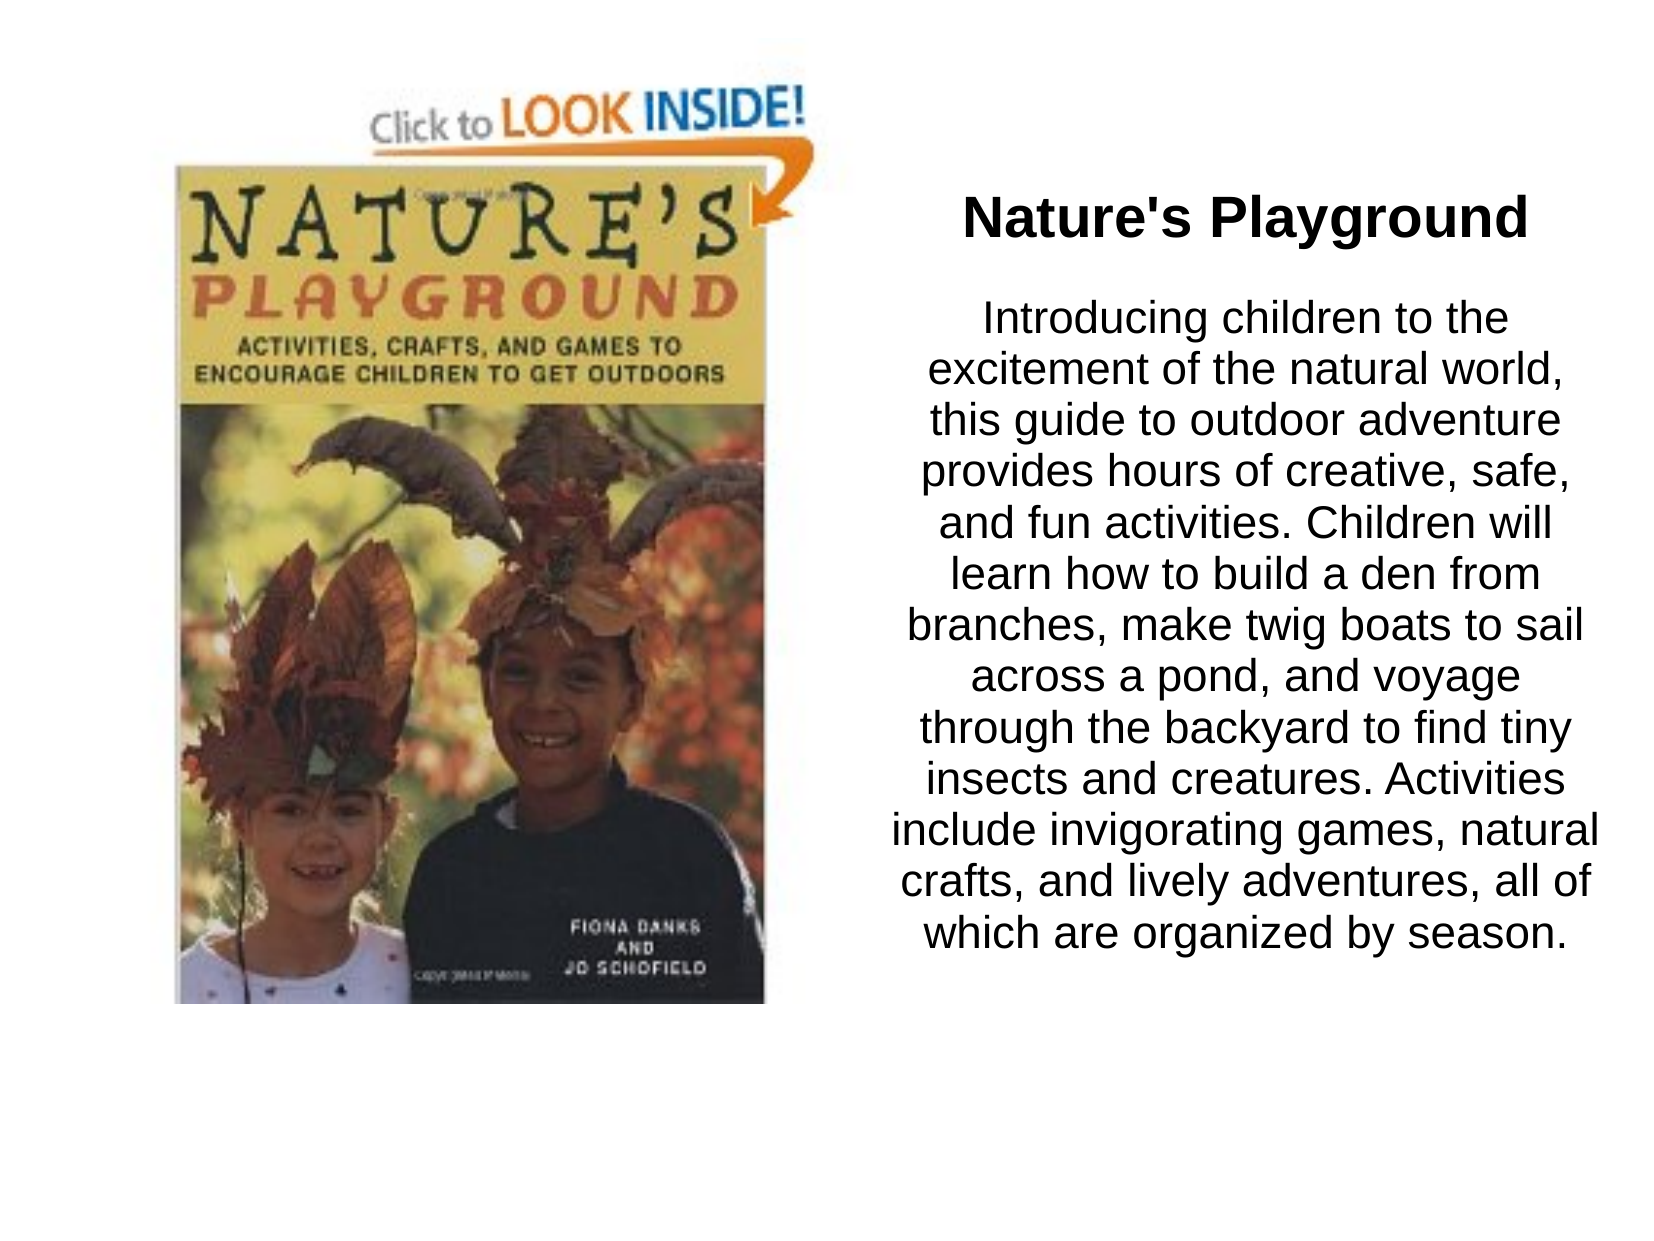

Nature's Playground
Introducing children to the excitement of the natural world, this guide to outdoor adventure provides hours of creative, safe, and fun activities. Children will learn how to build a den from branches, make twig boats to sail across a pond, and voyage through the backyard to find tiny insects and creatures. Activities include invigorating games, natural crafts, and lively adventures, all of which are organized by season.